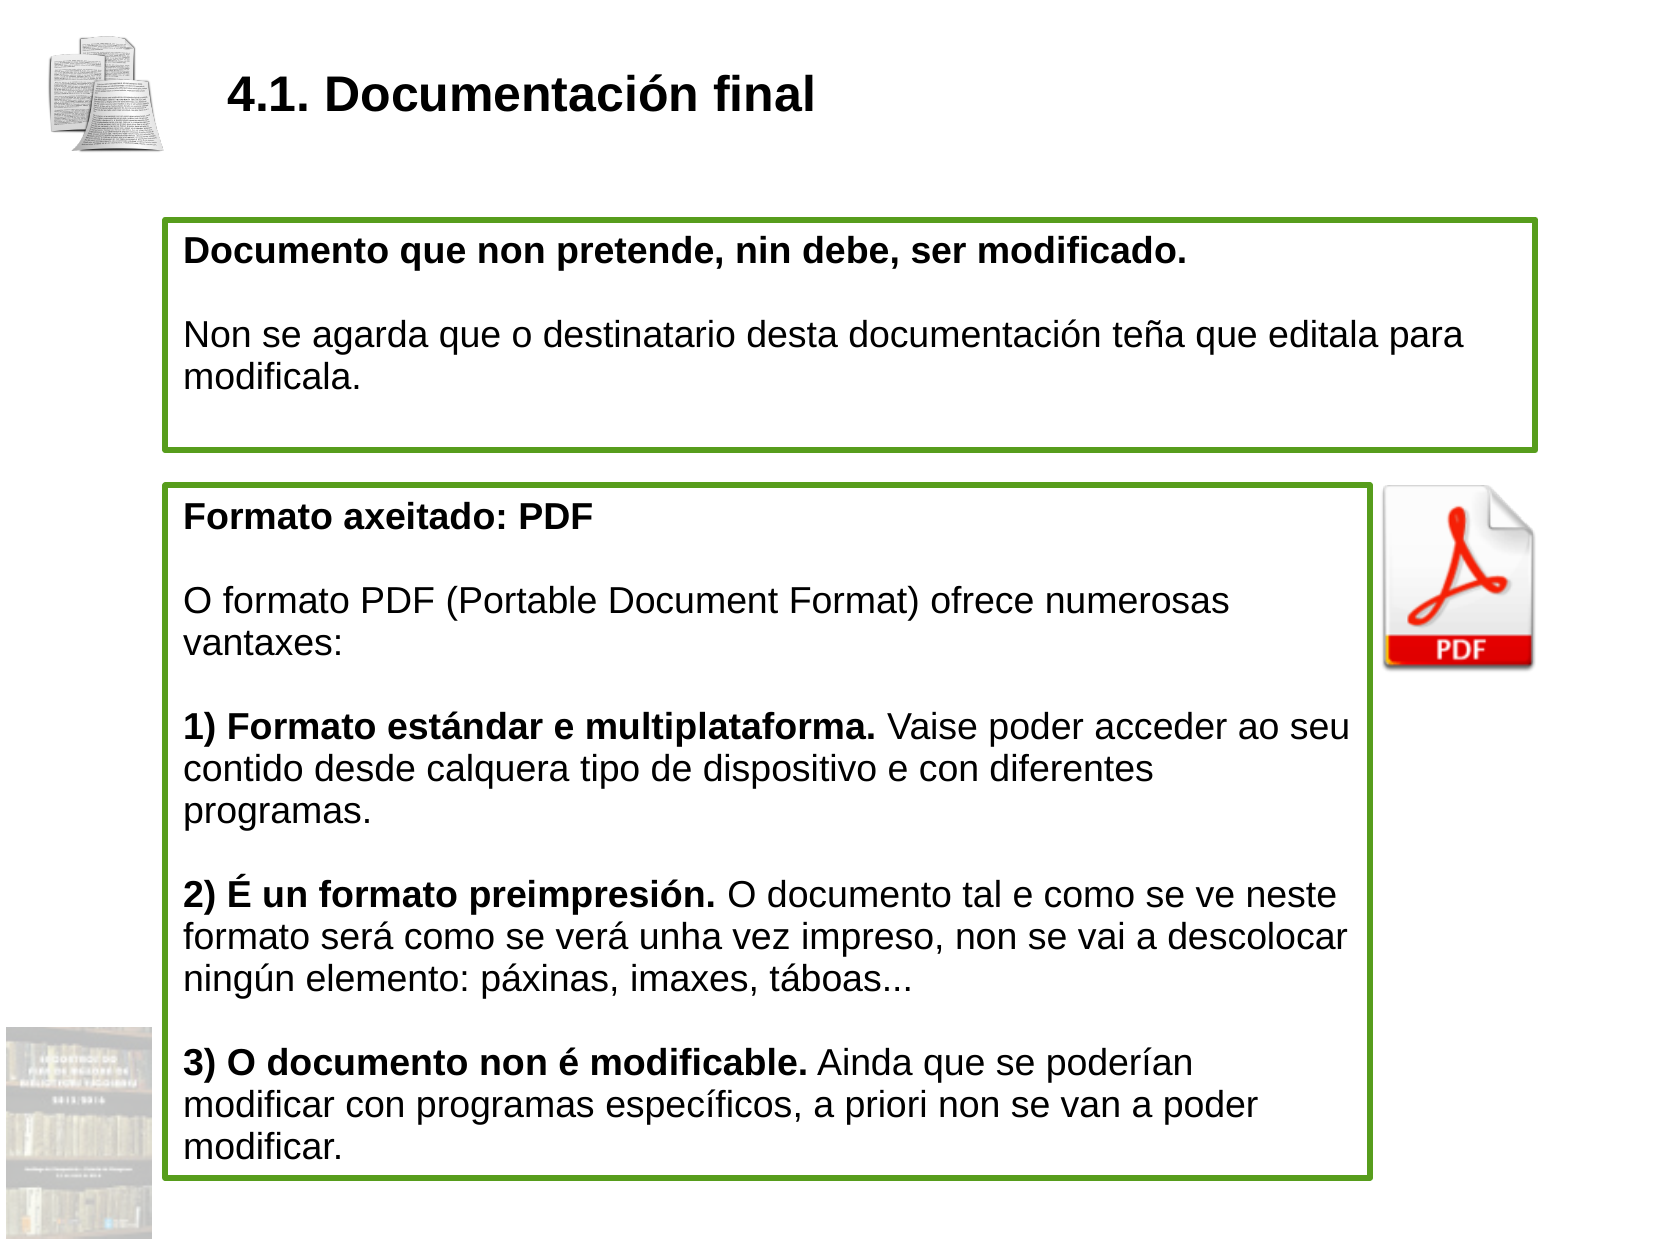

4.1. Documentación final
Documento que non pretende, nin debe, ser modificado.
Non se agarda que o destinatario desta documentación teña que editala para modificala.
Formato axeitado: PDF
O formato PDF (Portable Document Format) ofrece numerosas vantaxes:
1) Formato estándar e multiplataforma. Vaise poder acceder ao seu contido desde calquera tipo de dispositivo e con diferentes programas.
2) É un formato preimpresión. O documento tal e como se ve neste formato será como se verá unha vez impreso, non se vai a descolocar ningún elemento: páxinas, imaxes, táboas...
3) O documento non é modificable. Ainda que se poderían modificar con programas específicos, a priori non se van a poder modificar.